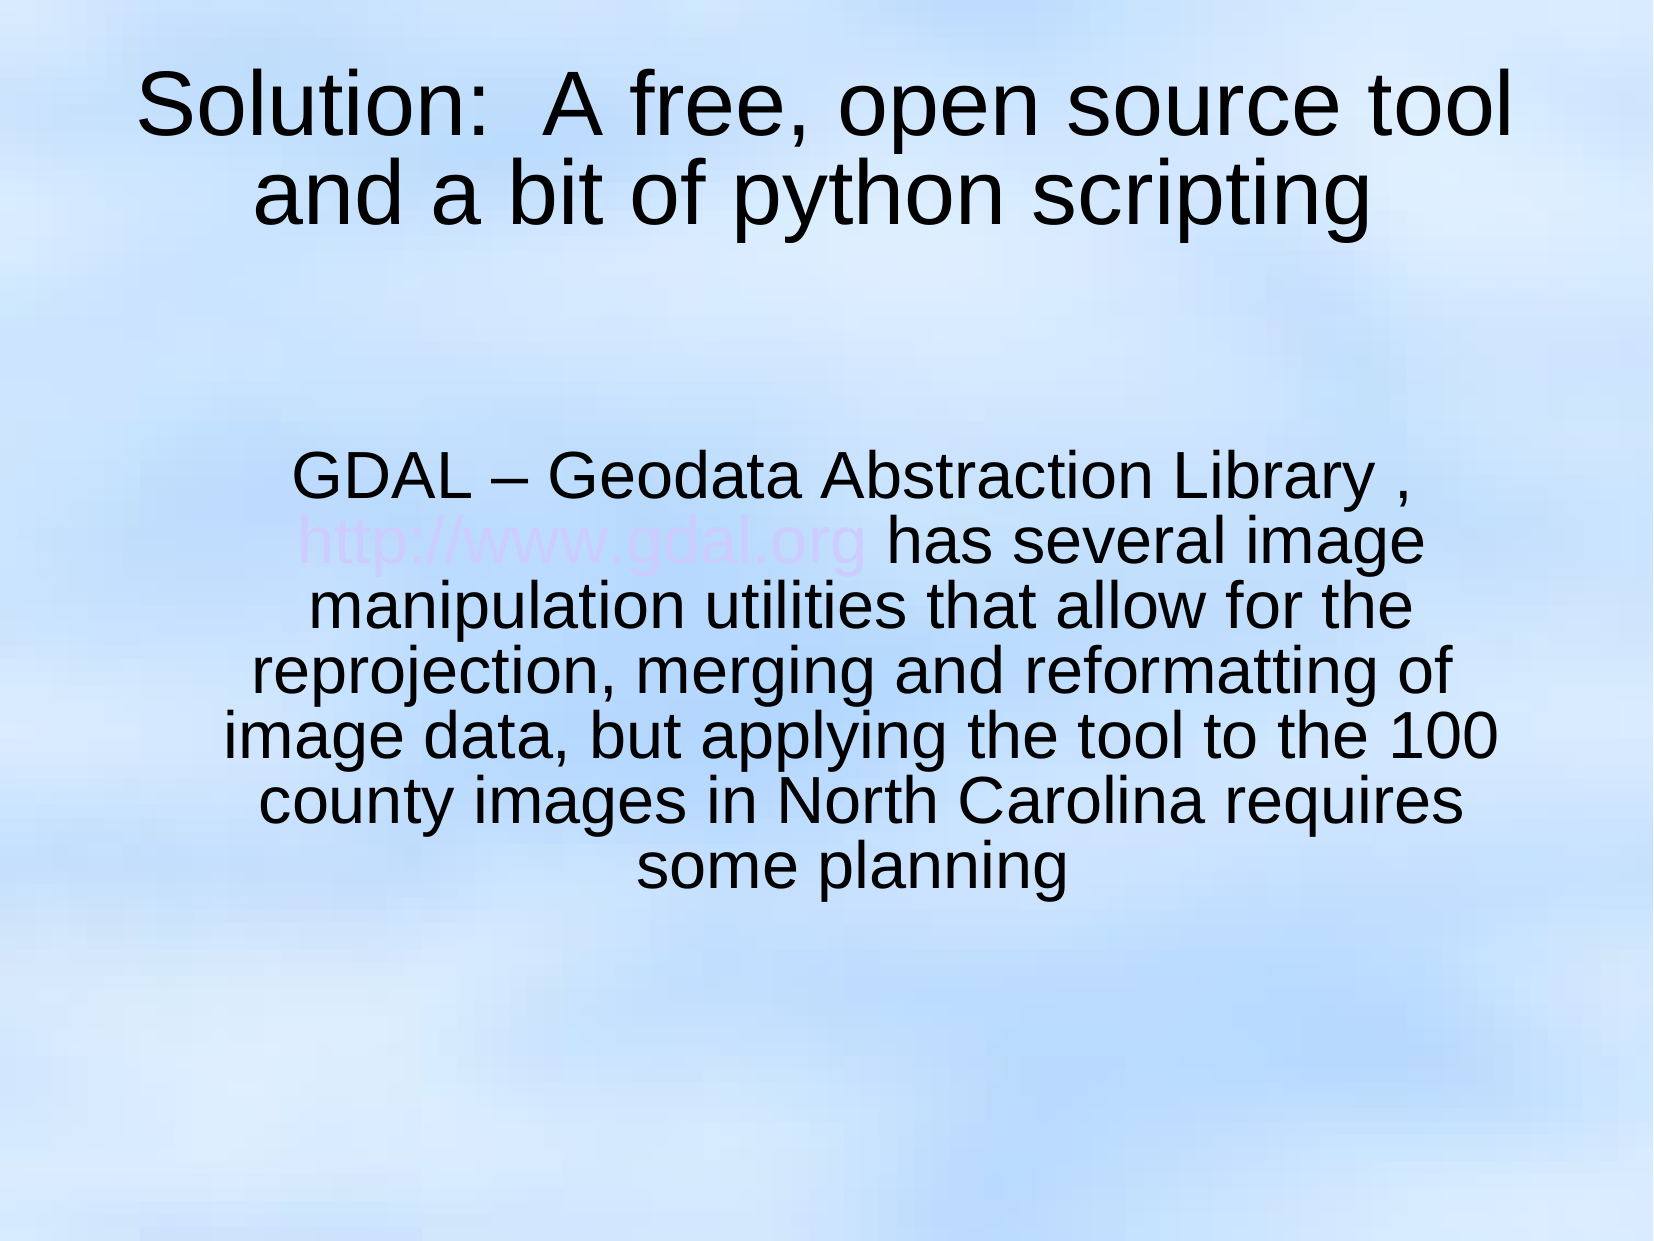

# Solution: A free, open source tool and a bit of python scripting
GDAL – Geodata Abstraction Library , http://www.gdal.org has several image manipulation utilities that allow for the reprojection, merging and reformatting of image data, but applying the tool to the 100 county images in North Carolina requires some planning